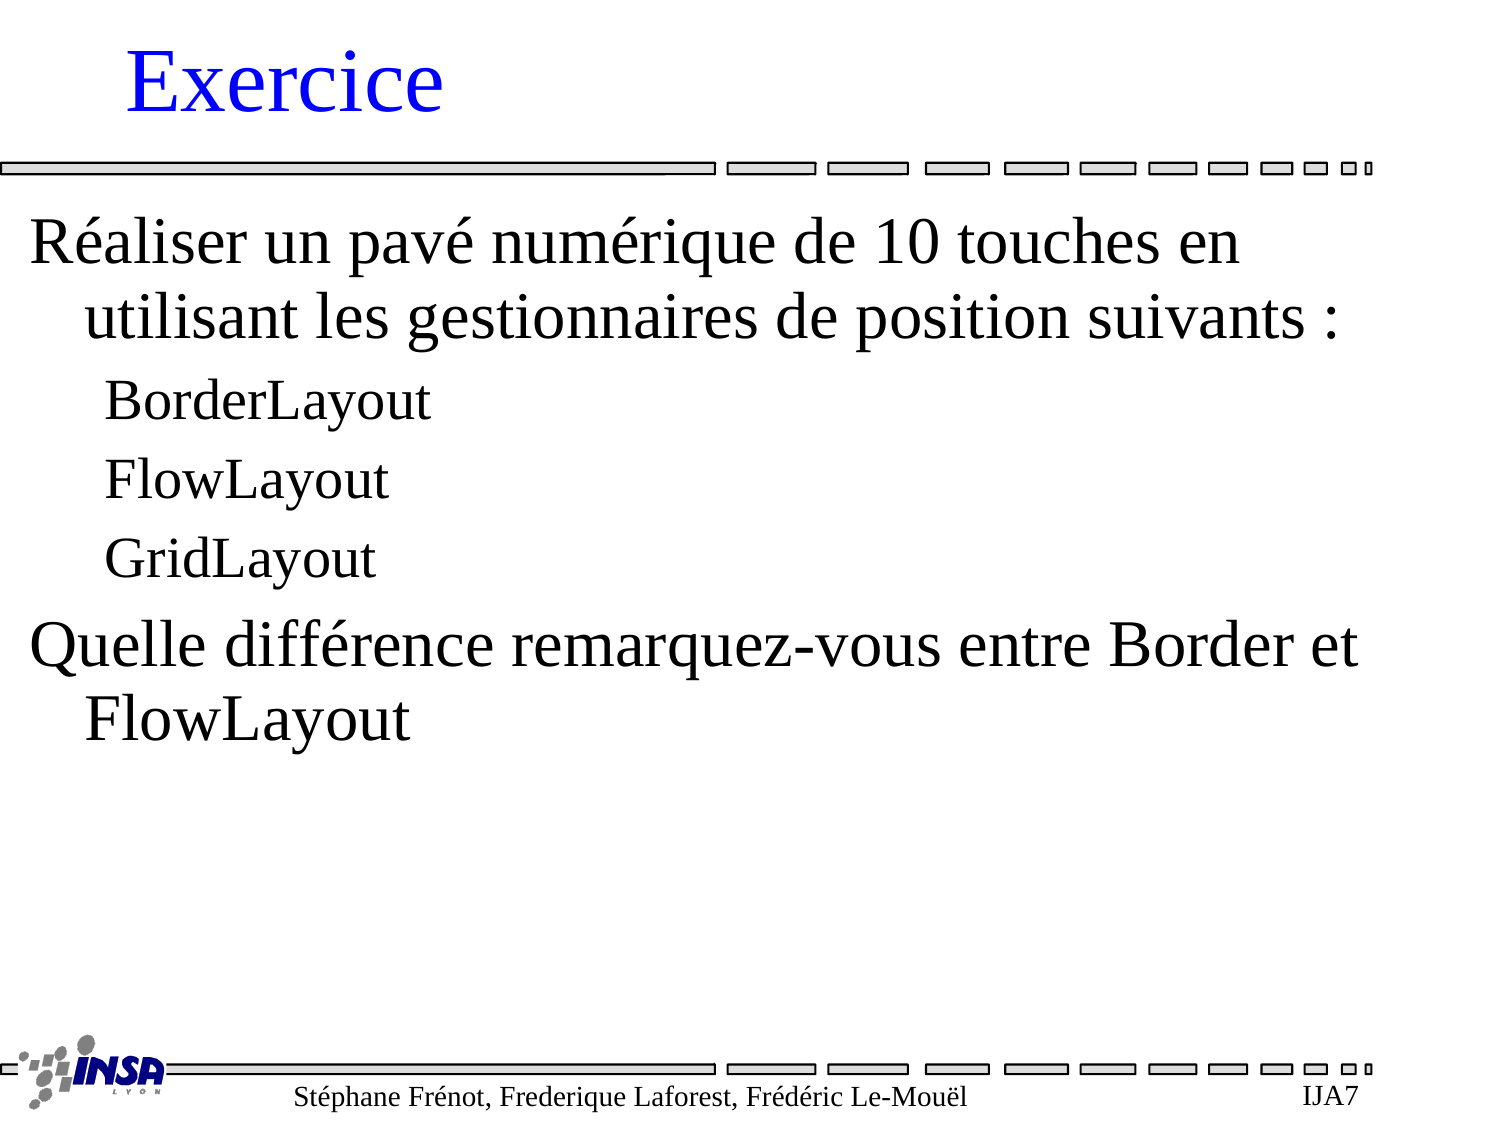

# Exercice
Réaliser un pavé numérique de 10 touches en utilisant les gestionnaires de position suivants :
BorderLayout
FlowLayout
GridLayout
Quelle différence remarquez-vous entre Border et FlowLayout